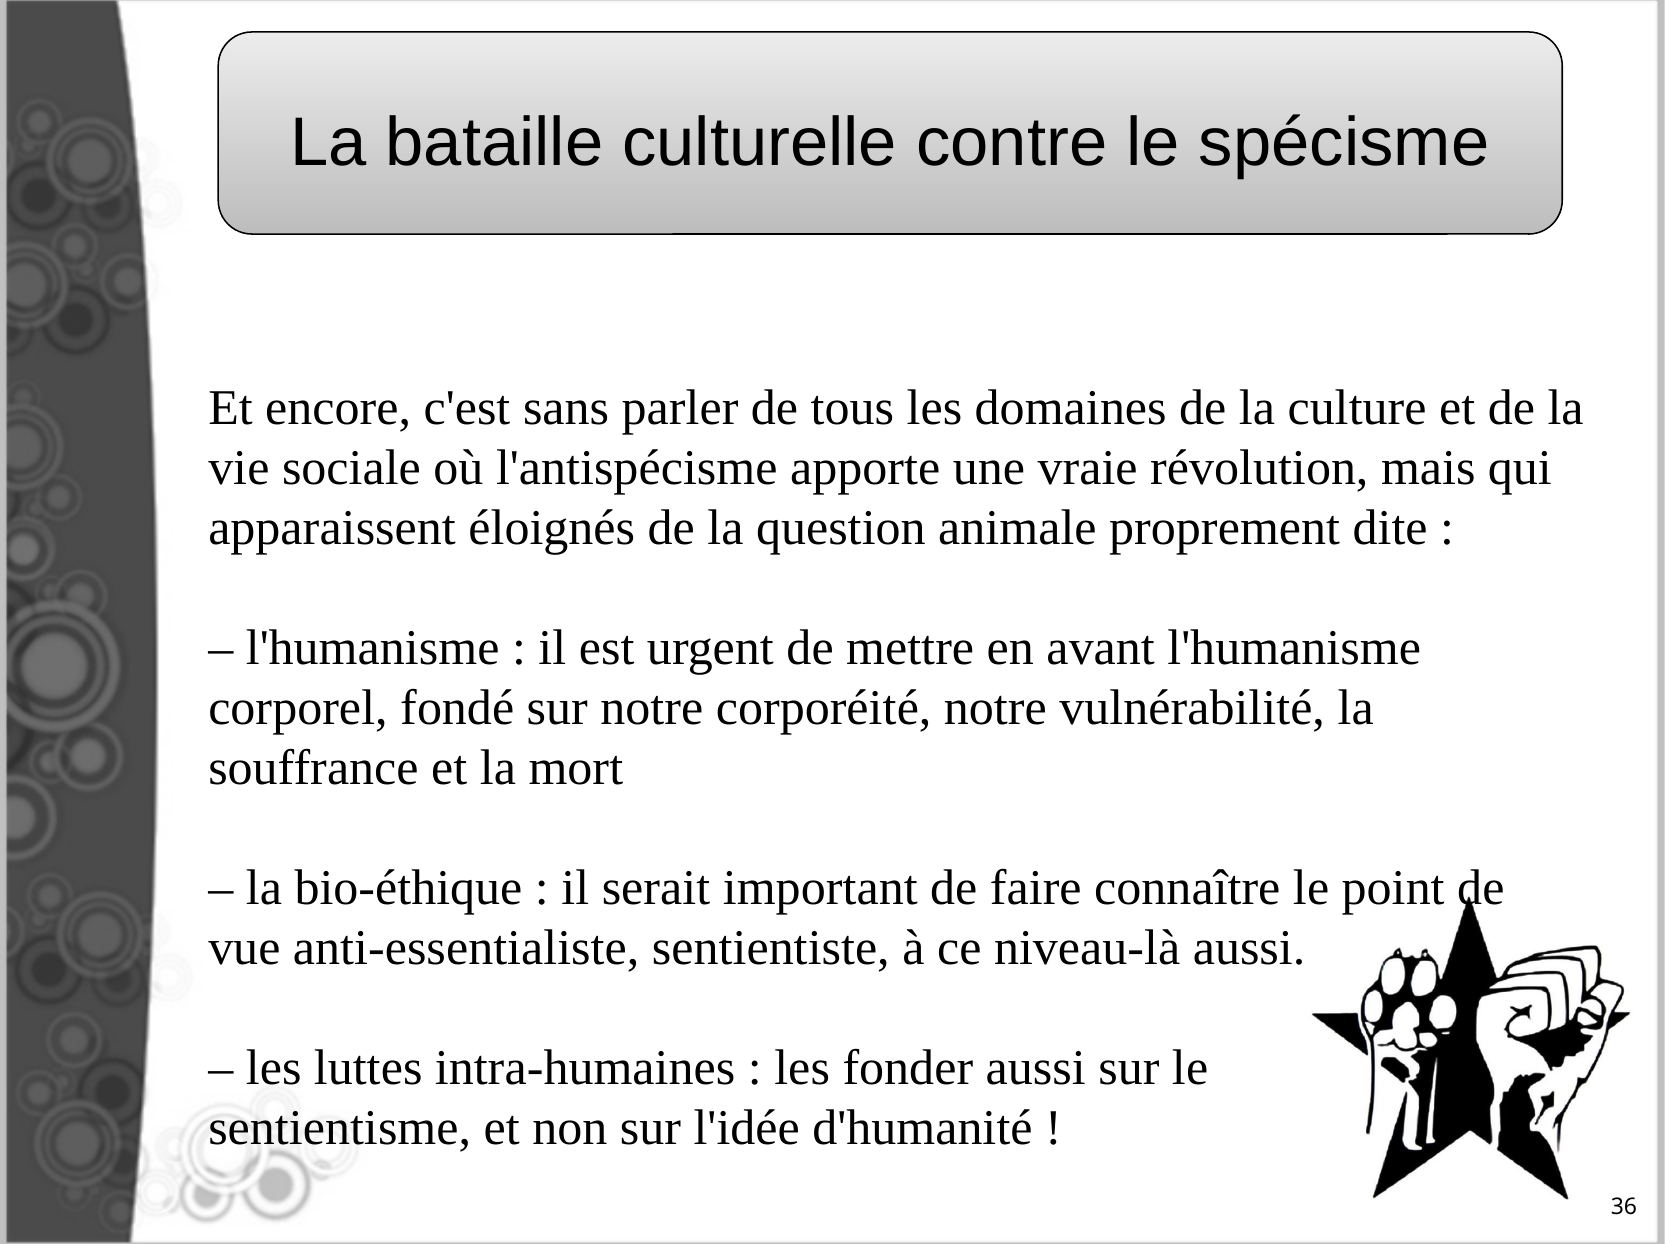

La bataille culturelle contre le spécisme
Et encore, c'est sans parler de tous les domaines de la culture et de la vie sociale où l'antispécisme apporte une vraie révolution, mais qui apparaissent éloignés de la question animale proprement dite :
– l'humanisme : il est urgent de mettre en avant l'humanisme corporel, fondé sur notre corporéité, notre vulnérabilité, la souffrance et la mort
– la bio-éthique : il serait important de faire connaître le point de vue anti-essentialiste, sentientiste, à ce niveau-là aussi.
– les luttes intra-humaines : les fonder aussi sur le
sentientisme, et non sur l'idée d'humanité !